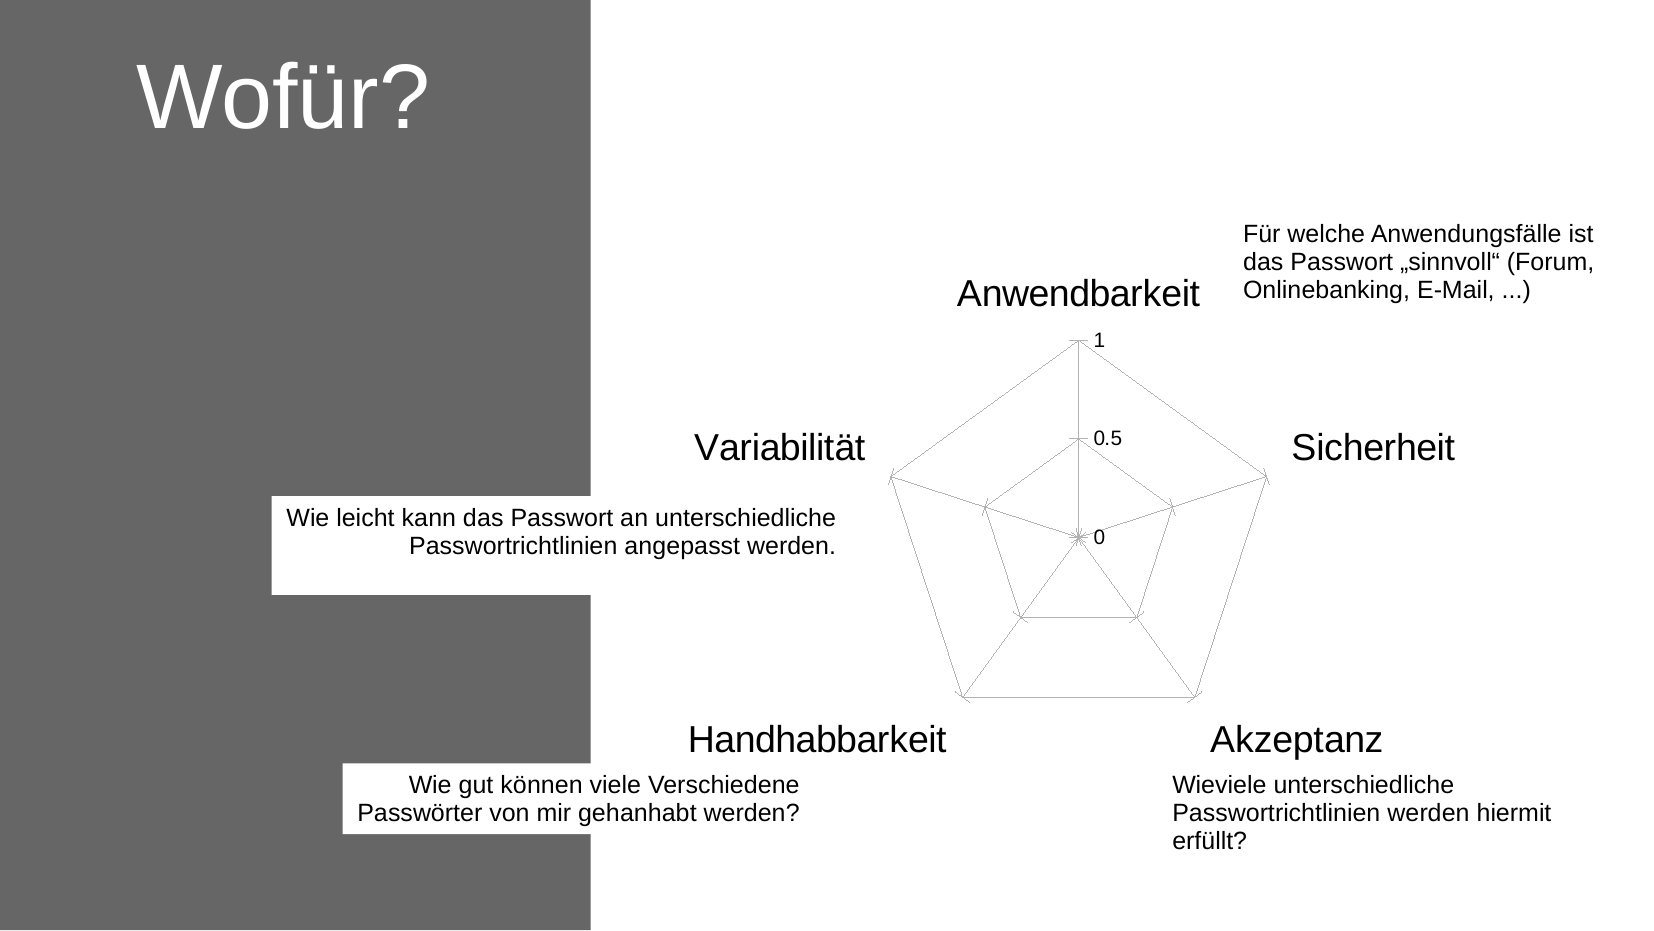

# Wofür?
Für welche Anwendungsfälle ist das Passwort „sinnvoll“ (Forum, Onlinebanking, E-Mail, ...)
### Chart
| Category | Komplexität |
|---|---|
| Anwendbarkeit | 0.0 |
| Variabilität | 0.0 |
| Handhabbarkeit | 0.0 |
| Akzeptanz | 0.0 |
| Sicherheit | 0.0 |Wie leicht kann das Passwort an unterschiedliche Passwortrichtlinien angepasst werden.
Wie gut können viele Verschiedene Passwörter von mir gehanhabt werden?
Wieviele unterschiedliche Passwortrichtlinien werden hiermit erfüllt?